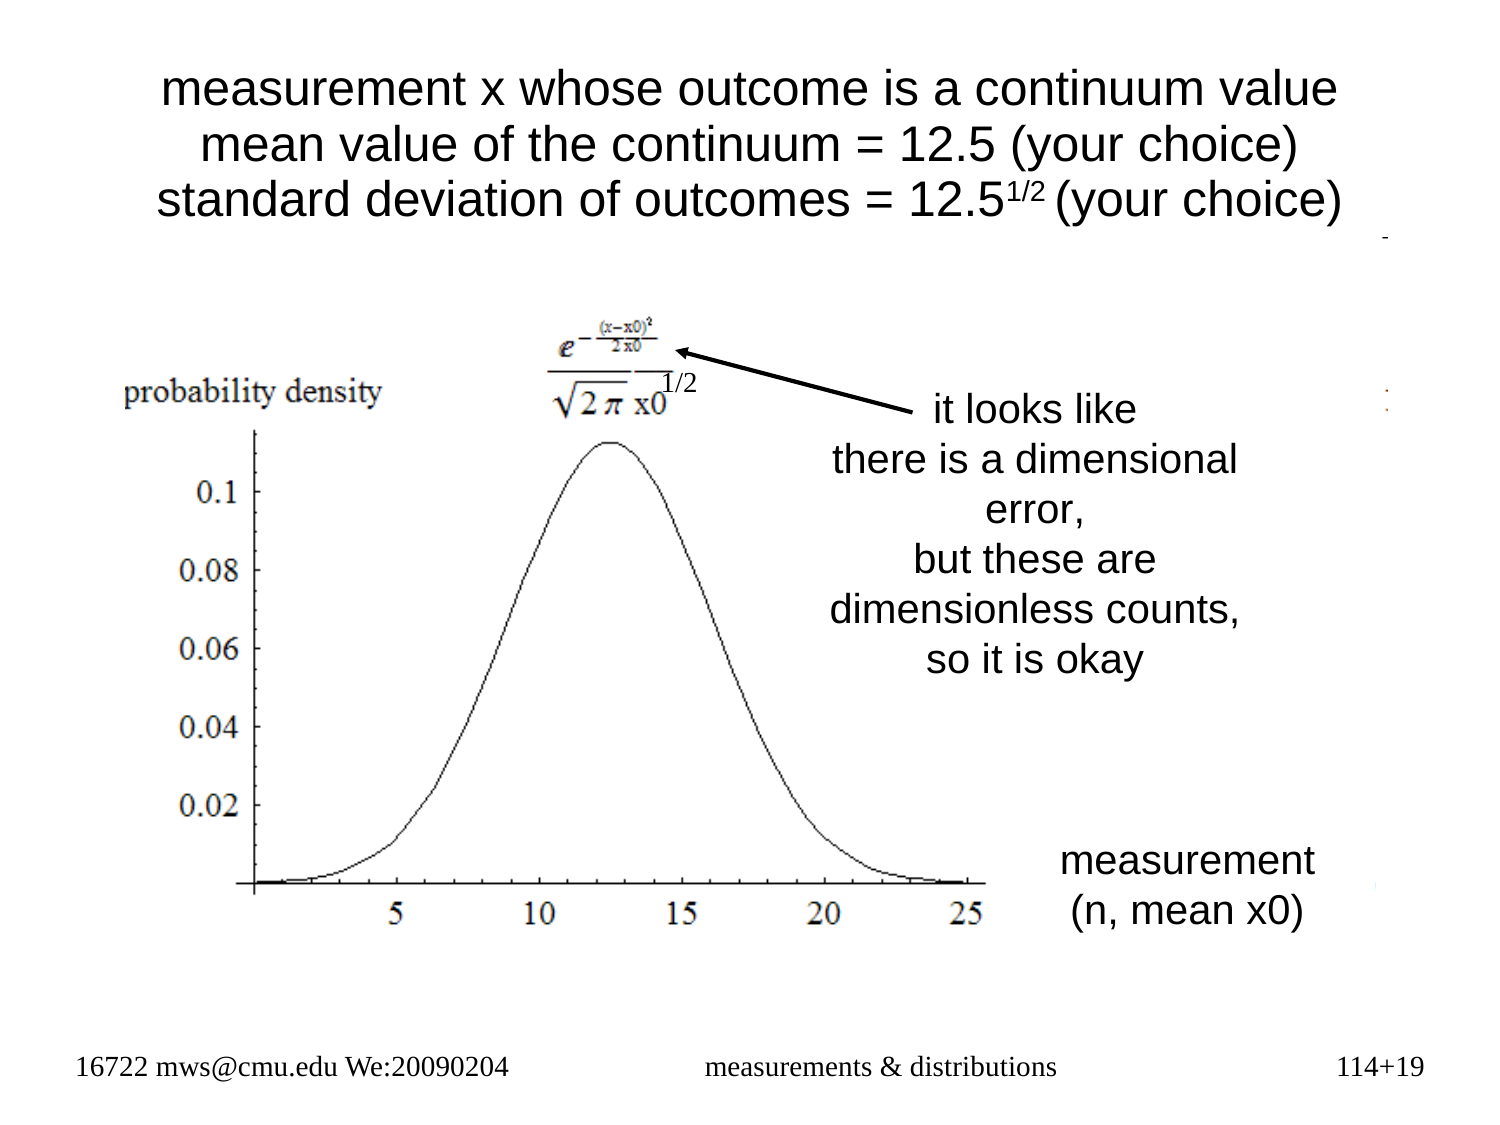

# measurement x whose outcome is a continuum value mean value of the continuum = 12.5 (your choice) standard deviation of outcomes = 12.51/2 (your choice)
1/2
it looks like
there is a dimensional
error,
but these are
dimensionless counts,
so it is okay
measurement
(n, mean x0)
16722 mws@cmu.edu We:20090204
measurements & distributions
19